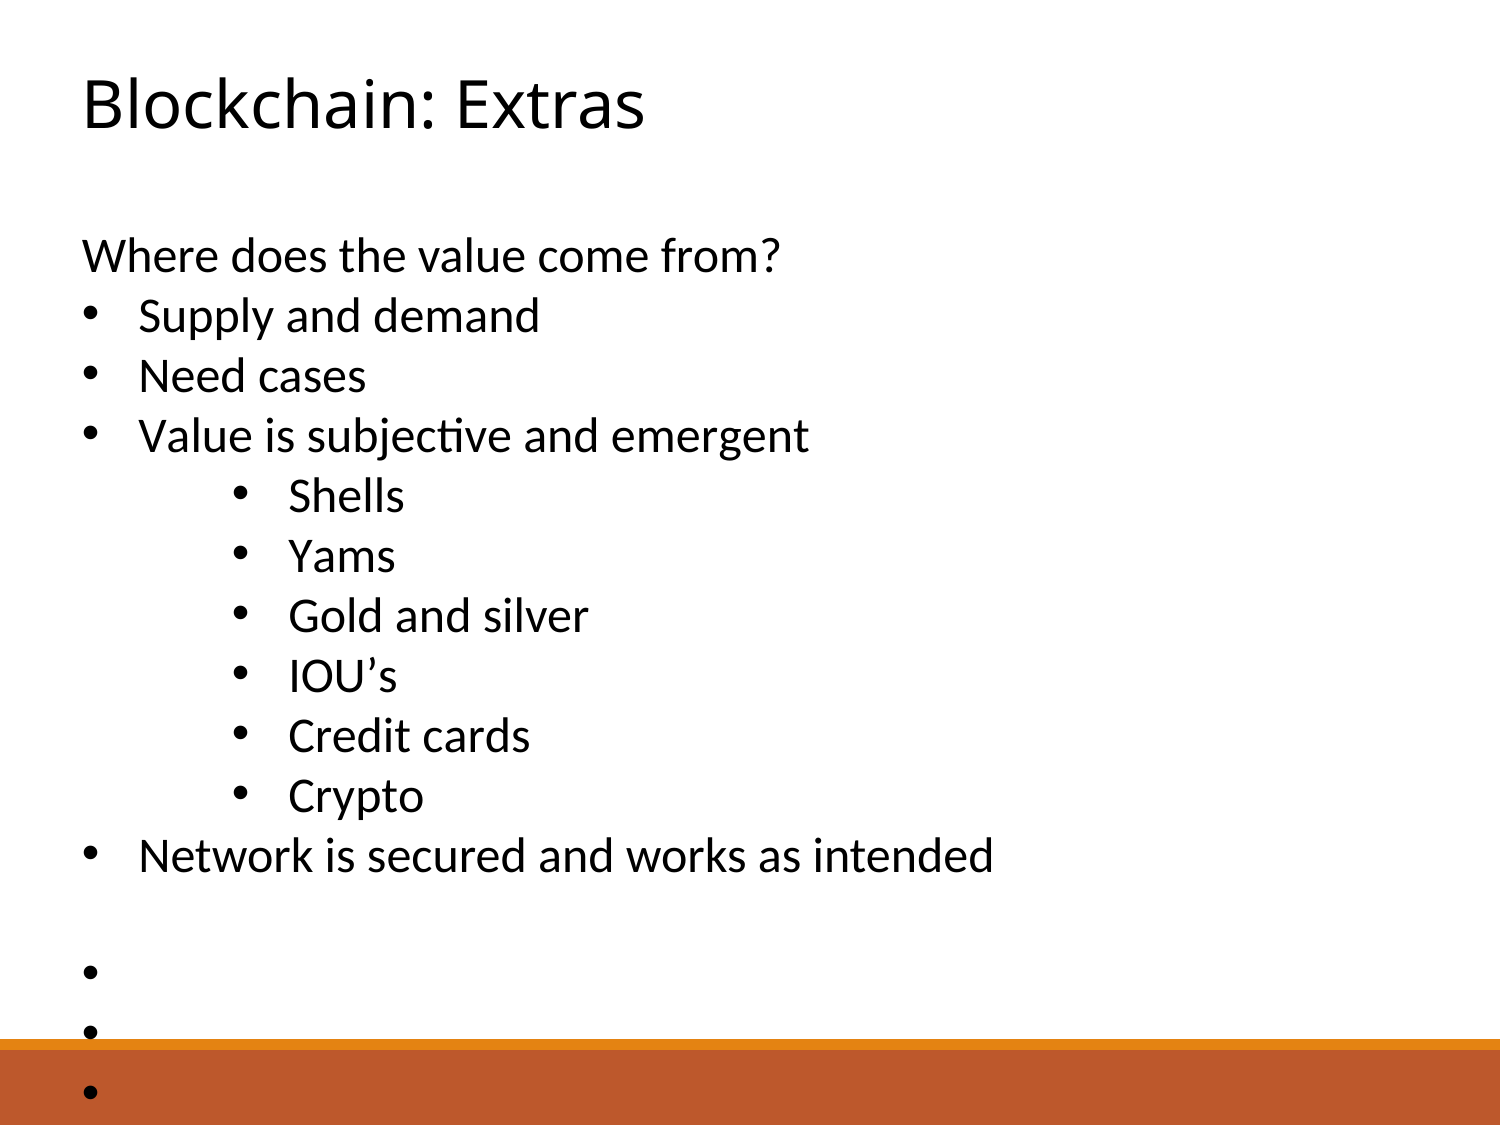

Blockchain: Extras
Where does the value come from?
Supply and demand
Need cases
Value is subjective and emergent
Shells
Yams
Gold and silver
IOU’s
Credit cards
Crypto
Network is secured and works as intended